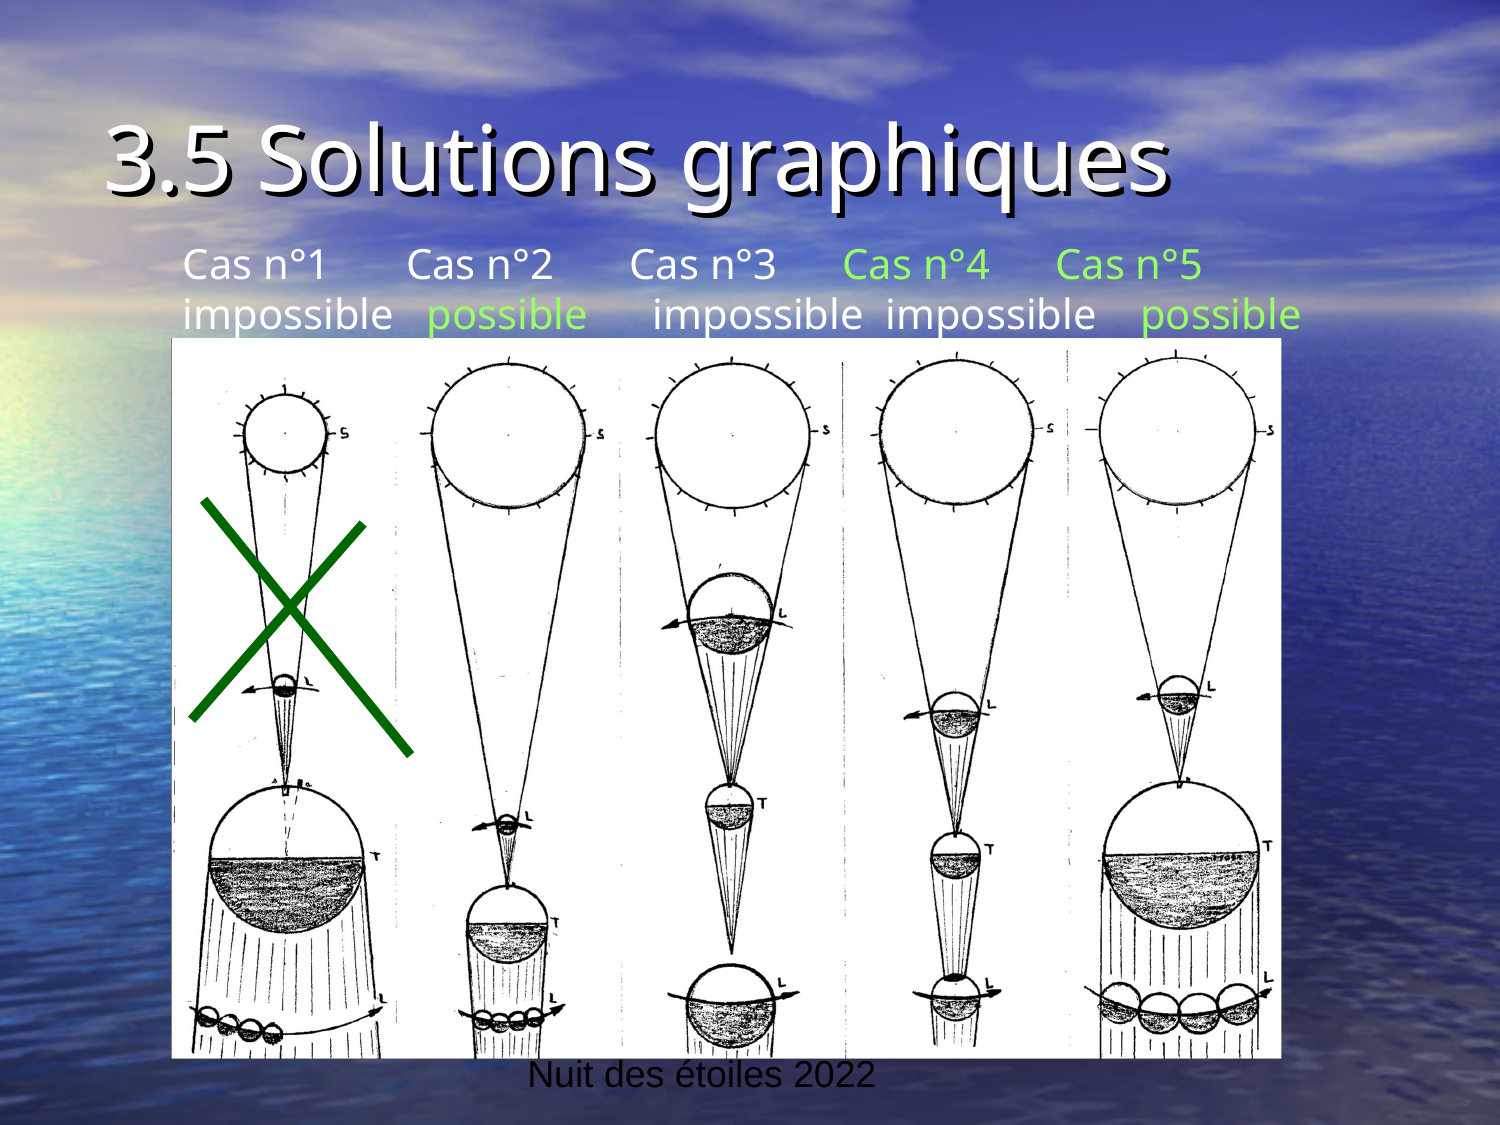

# 3.5 Solutions graphiques
Cas n°1 Cas n°2 Cas n°3 Cas n°4 Cas n°5
impossible possible impossible impossible possible
Nuit des étoiles 2022